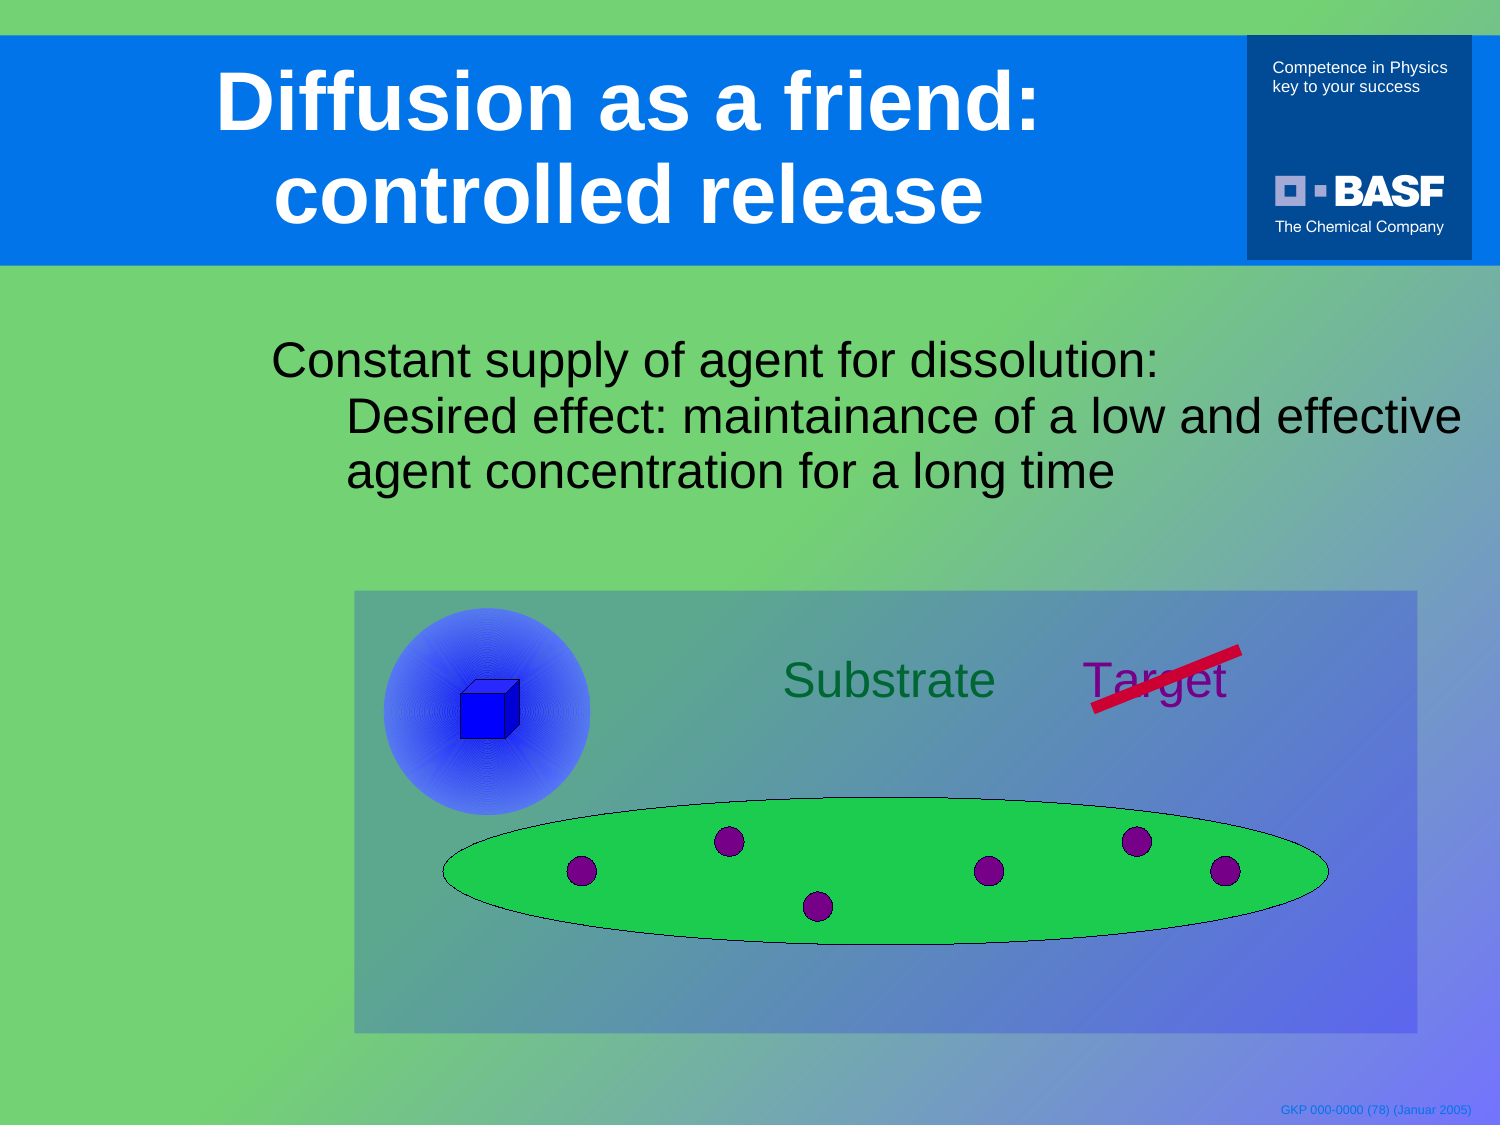

# Diffusion as a friend: controlled release
Constant supply of agent for dissolution:
Desired effect: maintainance of a low and effective
agent concentration for a long time
Substrate 	Target